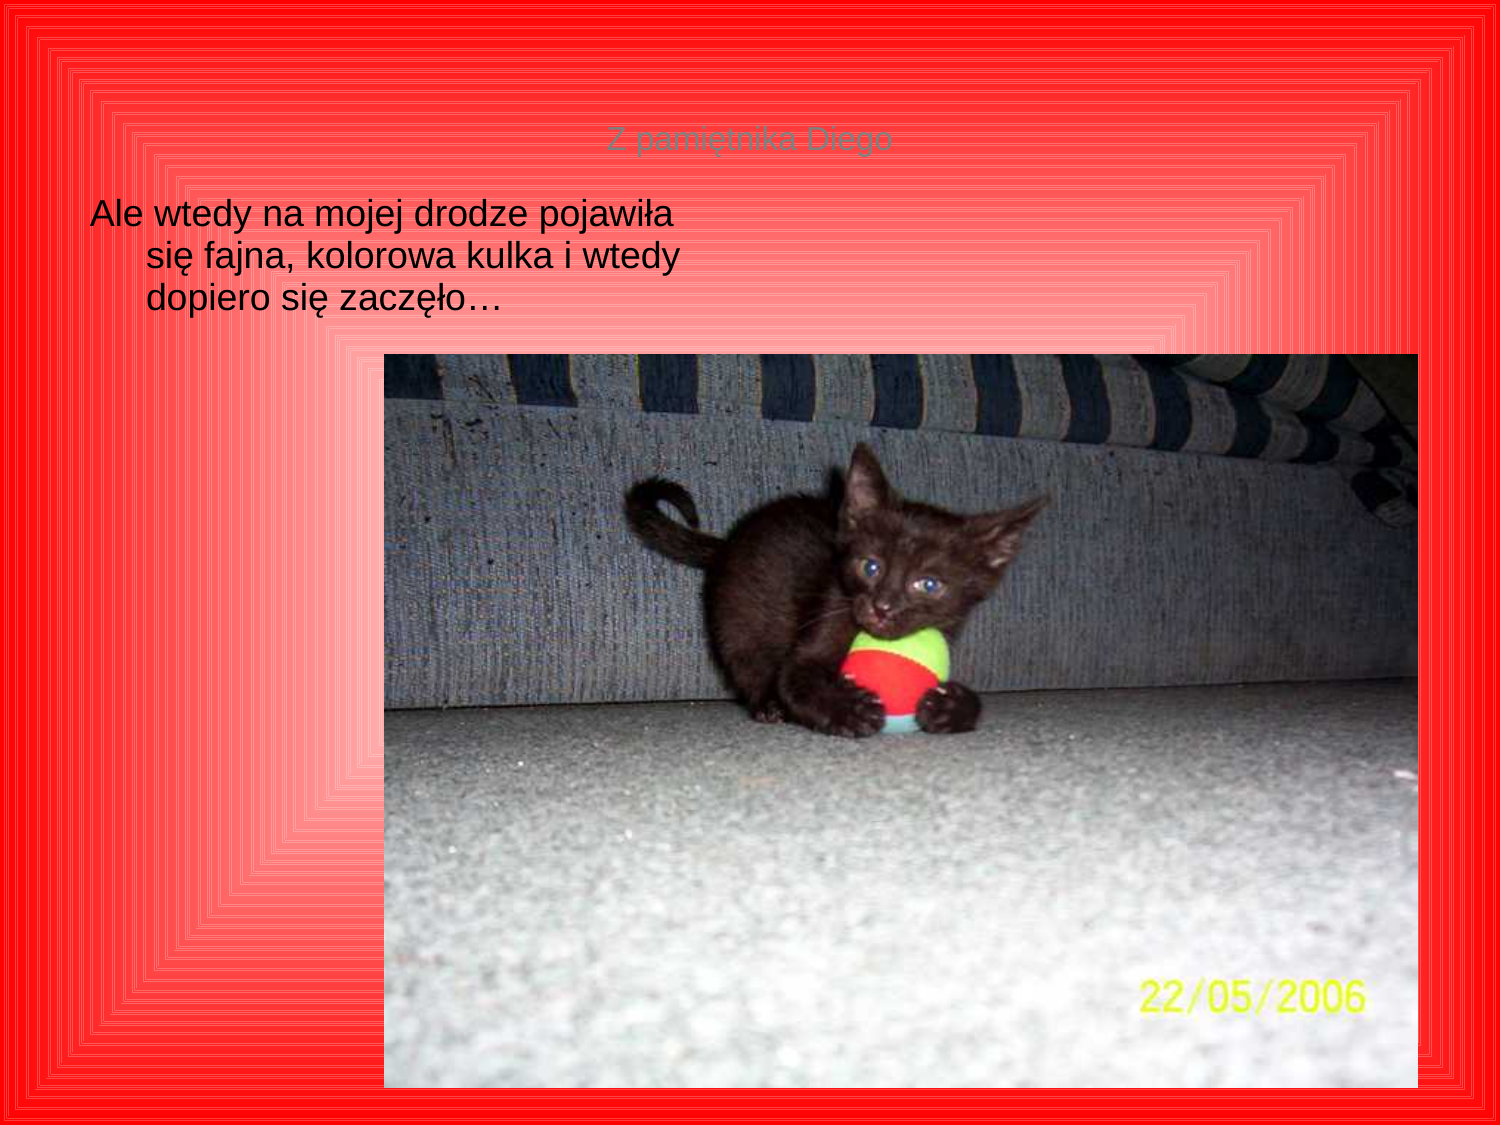

# Z pamiętnika Diego
Ale wtedy na mojej drodze pojawiła się fajna, kolorowa kulka i wtedy dopiero się zaczęło…